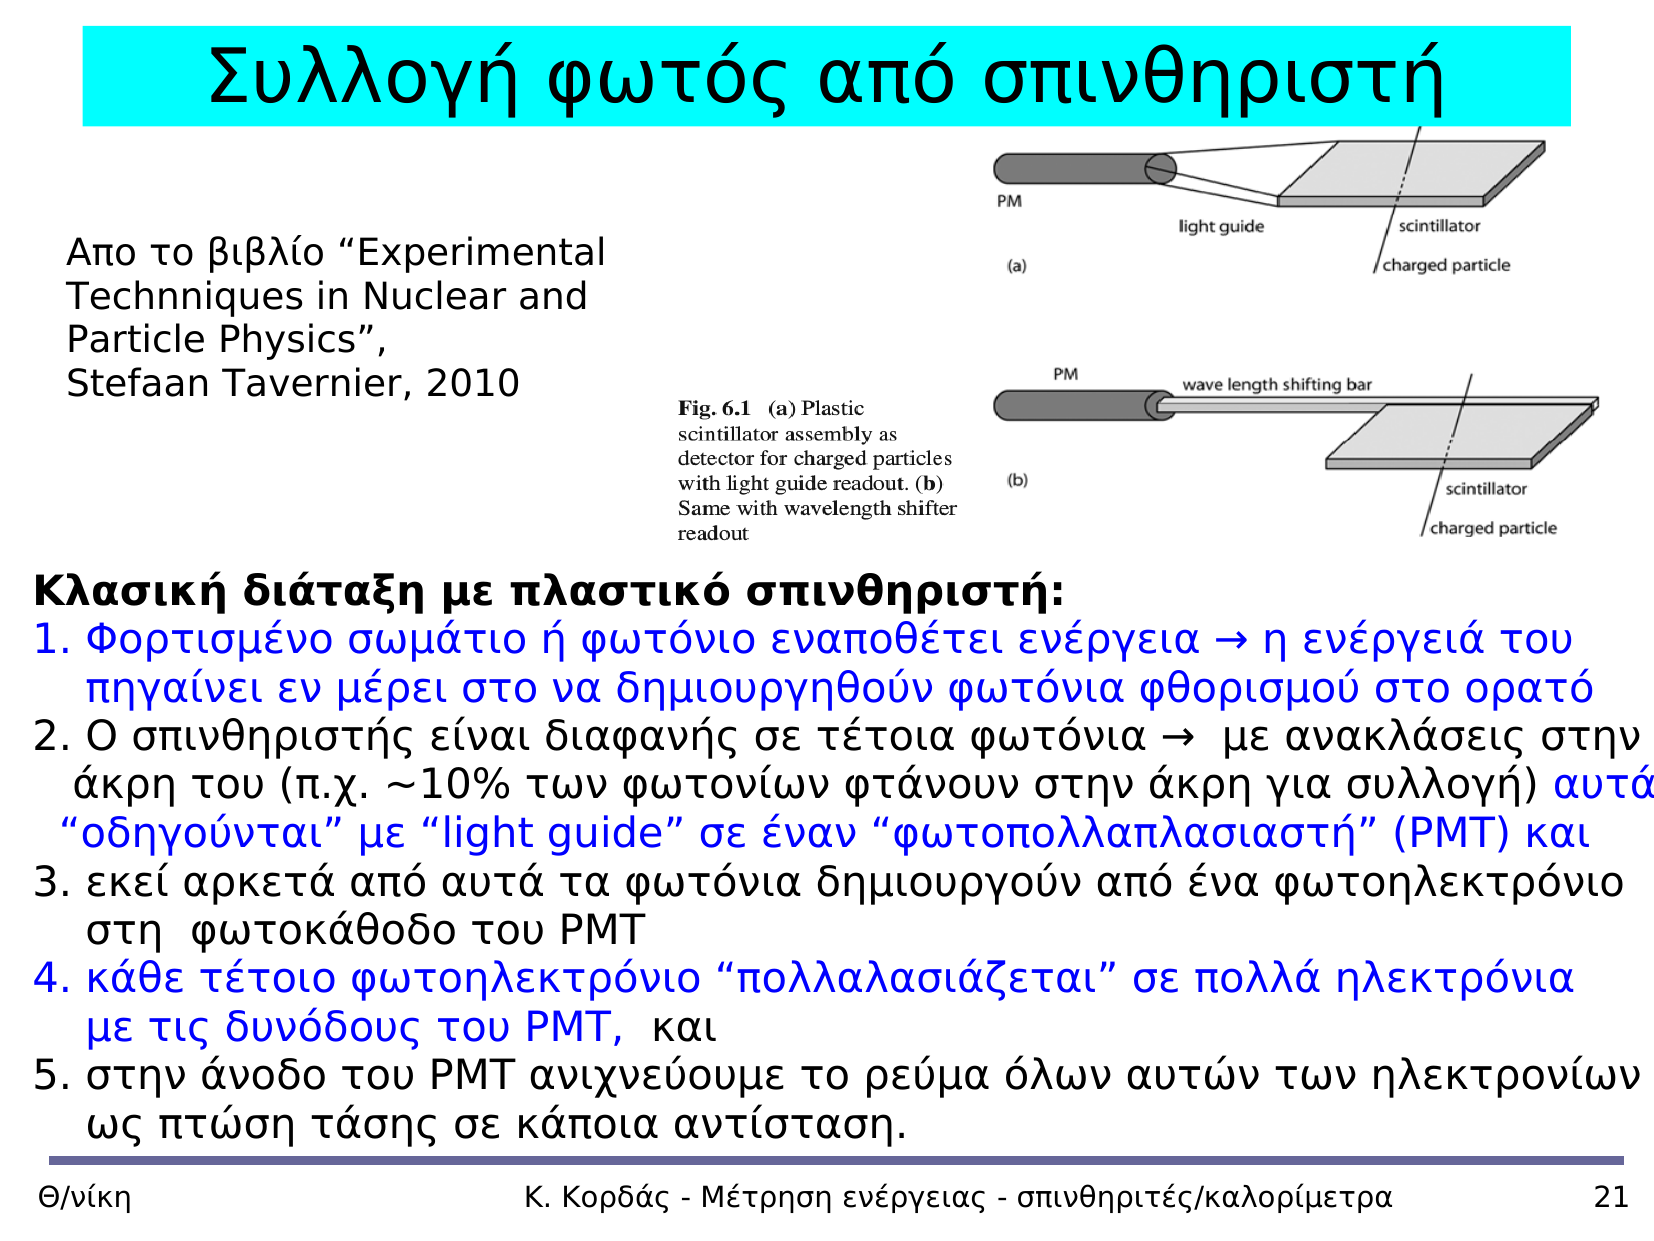

# Συλλογή φωτός από σπινθηριστή
Απο το βιβλίο “Experimental
Technniques in Nuclear and
Particle Physics”,
Stefaan Tavernier, 2010
Κλασική διάταξη με πλαστικό σπινθηριστή:
1. Φορτισμένο σωμάτιο ή φωτόνιο εναποθέτει ενέργεια → η ενέργειά του
 πηγαίνει εν μέρει στο να δημιουργηθούν φωτόνια φθορισμού στο ορατό
2. Ο σπινθηριστής είναι διαφανής σε τέτοια φωτόνια → με ανακλάσεις στην
 άκρη του (π.χ. ~10% των φωτονίων φτάνουν στην άκρη για συλλογή) αυτά
 “οδηγούνται” με “light guide” σε έναν “φωτοπολλαπλασιαστή” (PMT) και
3. εκεί αρκετά από αυτά τα φωτόνια δημιουργούν από ένα φωτοηλεκτρόνιο
 στη φωτοκάθοδο του PMT
4. κάθε τέτοιο φωτοηλεκτρόνιο “πολλαλασιάζεται” σε πολλά ηλεκτρόνια
 με τις δυνόδους του PMT, και
5. στην άνοδο του PMT ανιχνεύουμε το ρεύμα όλων αυτών των ηλεκτρονίων
 ως πτώση τάσης σε κάποια αντίσταση.
Θ/νίκη
Κ. Κορδάς - Μέτρηση ενέργειας - σπινθηριτές/καλορίμετρα
21